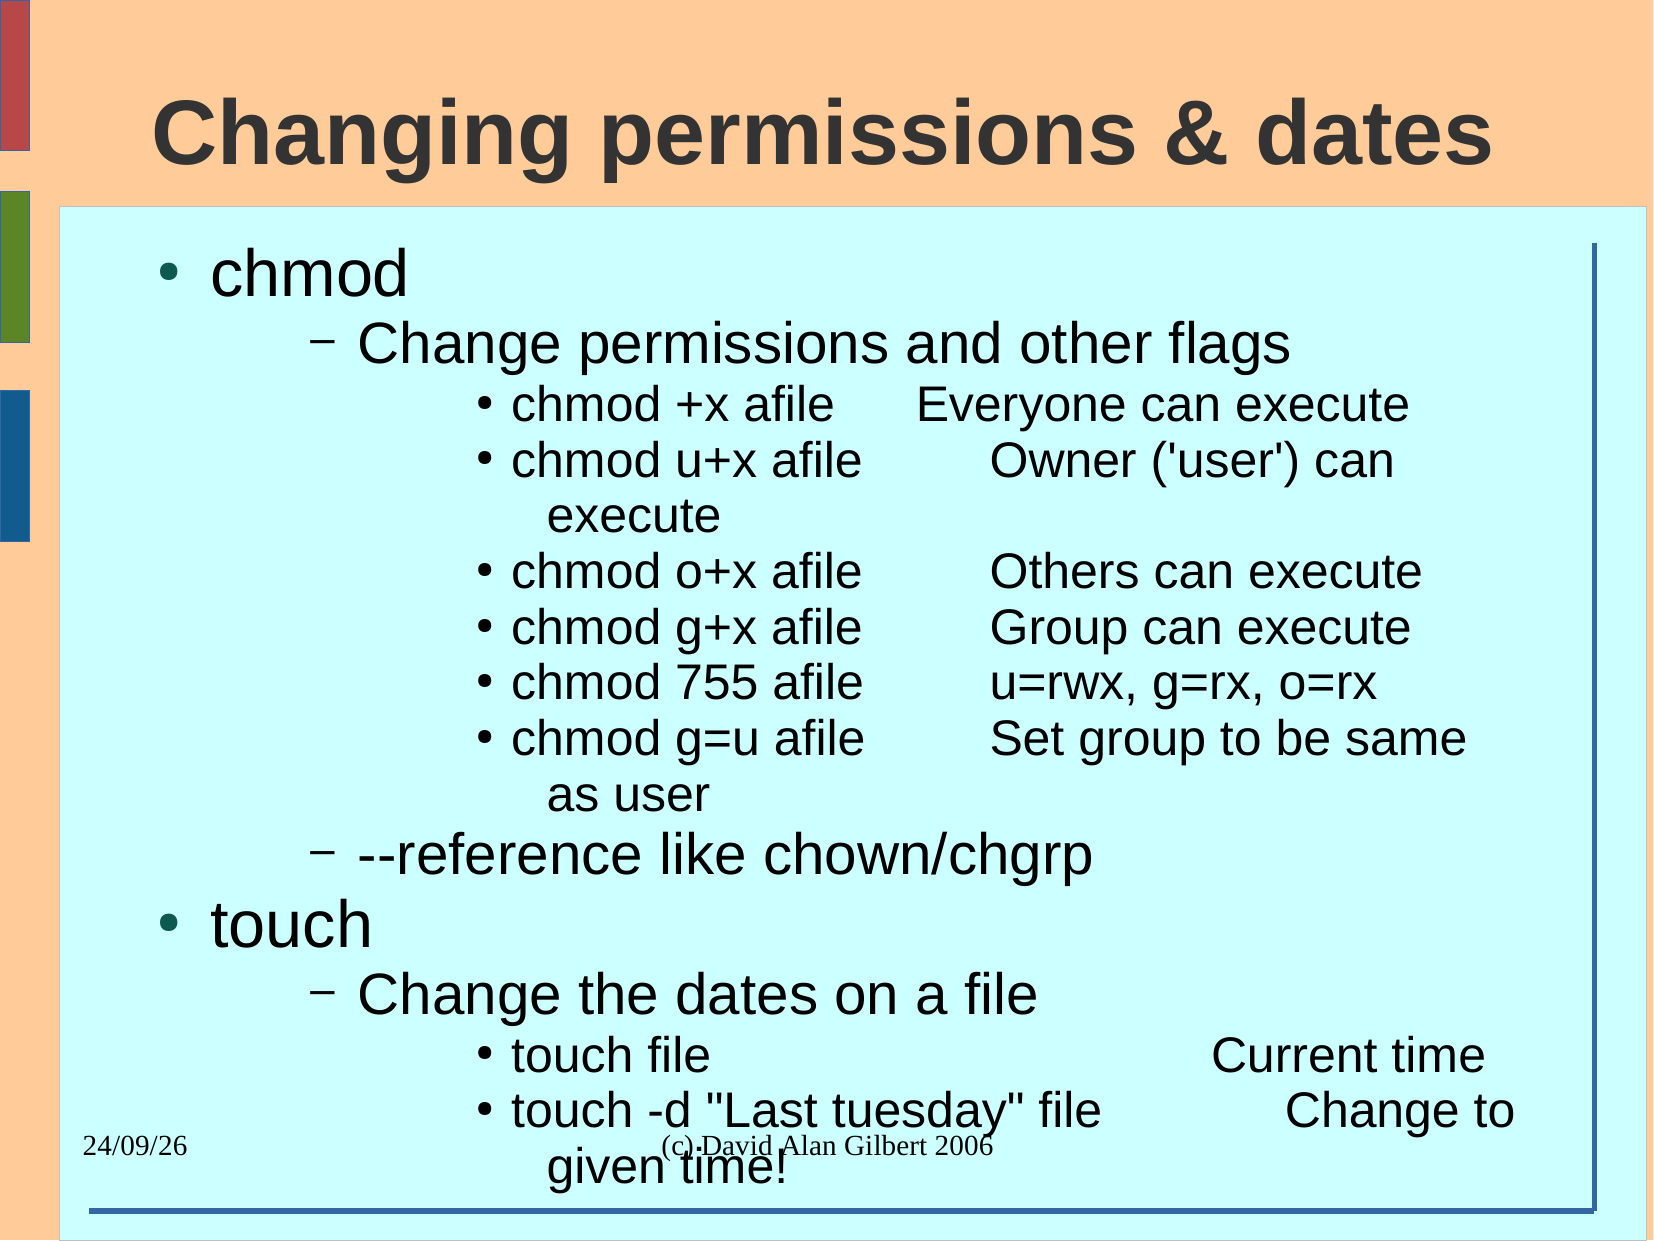

# Changing permissions & dates
chmod
Change permissions and other flags
chmod +x afile		Everyone can execute
chmod u+x afile		Owner ('user') can execute
chmod o+x afile		Others can execute
chmod g+x afile		Group can execute
chmod 755 afile		u=rwx, g=rx, o=rx
chmod g=u afile		Set group to be same as user
--reference like chown/chgrp
touch
Change the dates on a file
touch file							Current time
touch -d "Last tuesday" file			Change to given time!
(c) David Alan Gilbert 2006